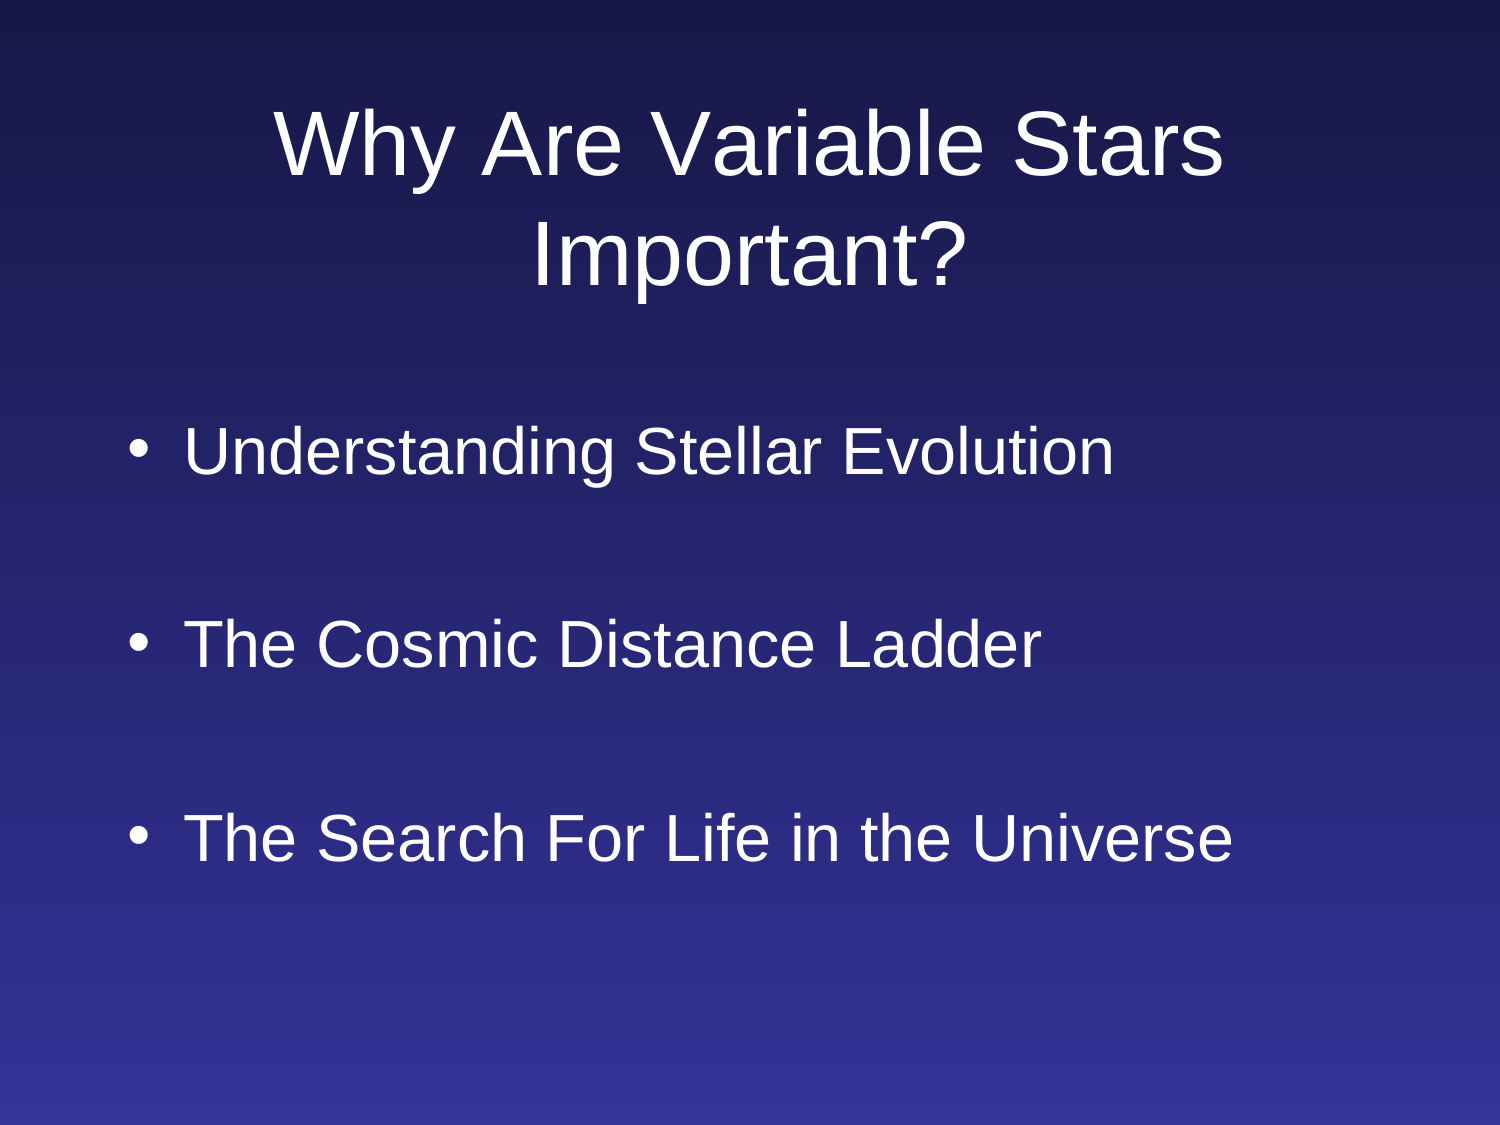

# Why Are Variable Stars Important?
Understanding Stellar Evolution
The Cosmic Distance Ladder
The Search For Life in the Universe